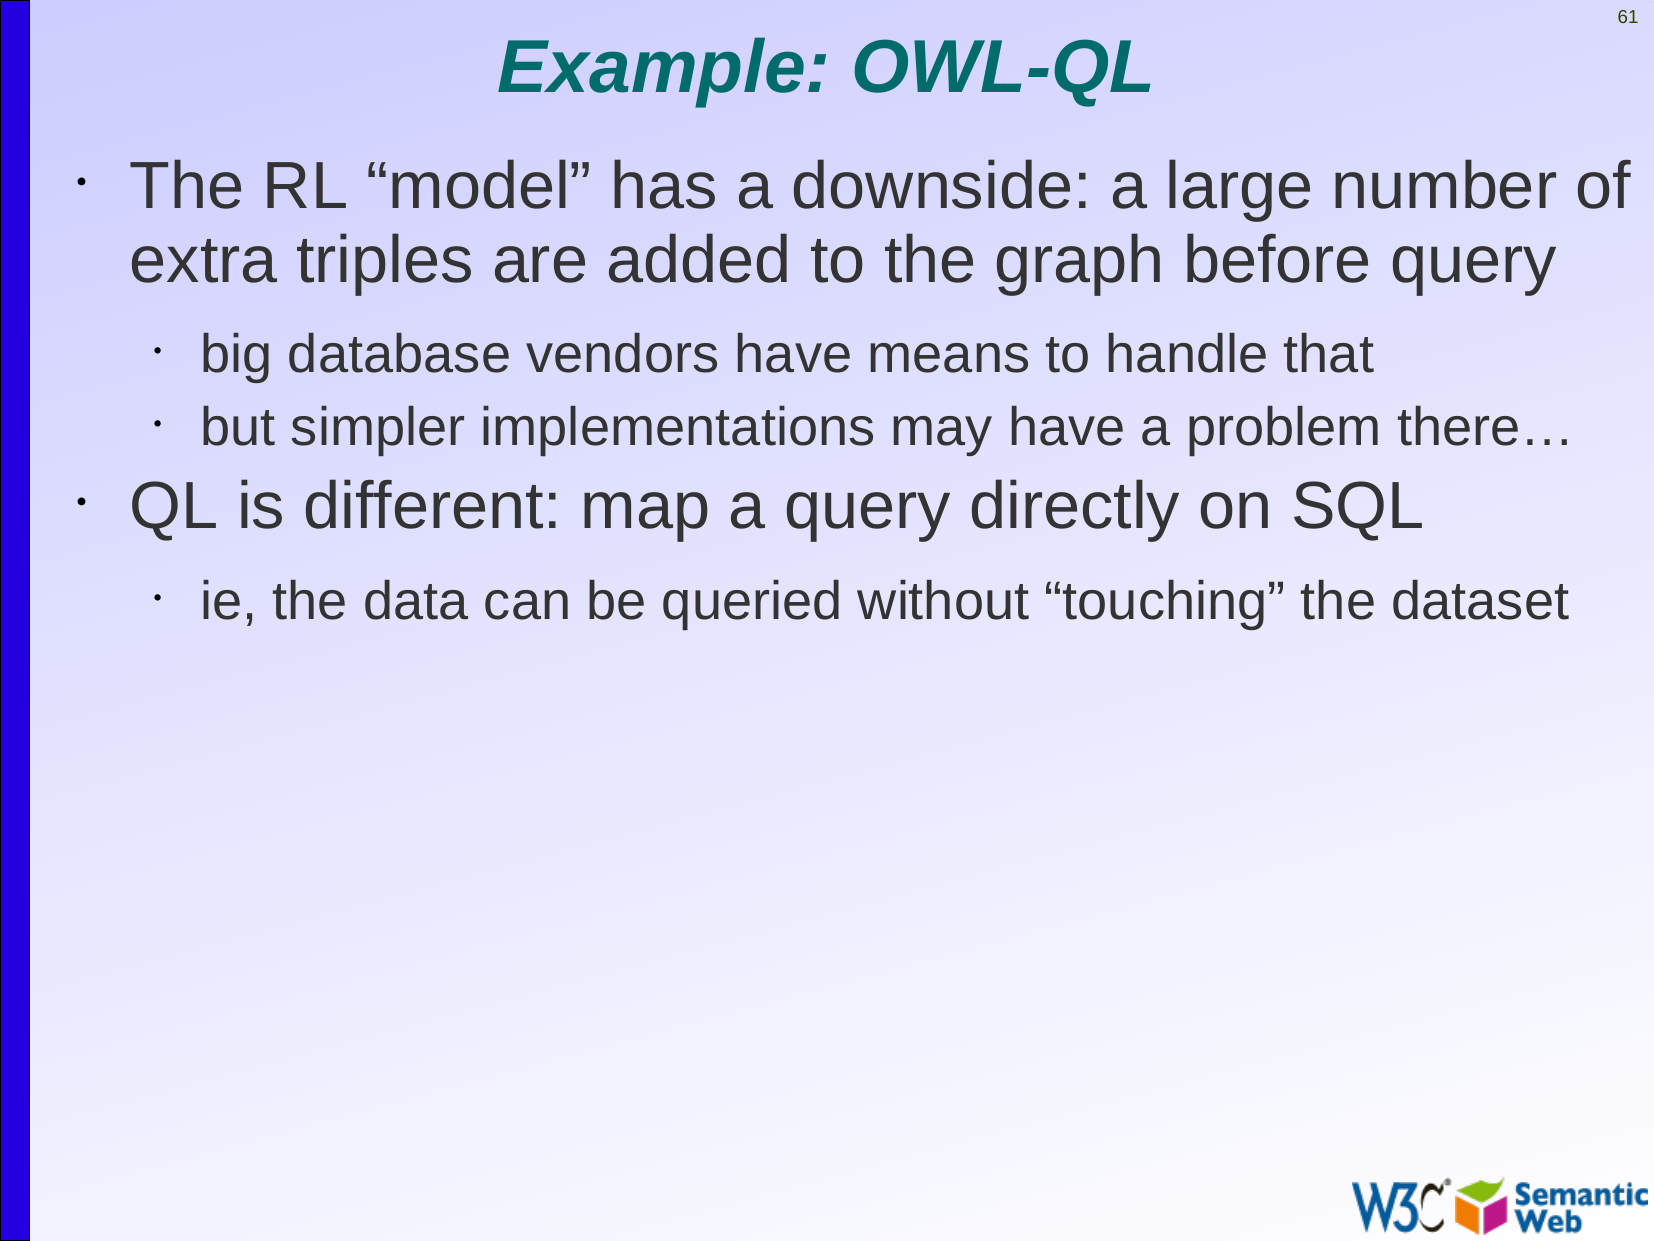

# Example: OWL-QL
The RL “model” has a downside: a large number of extra triples are added to the graph before query
big database vendors have means to handle that
but simpler implementations may have a problem there…
QL is different: map a query directly on SQL
ie, the data can be queried without “touching” the dataset